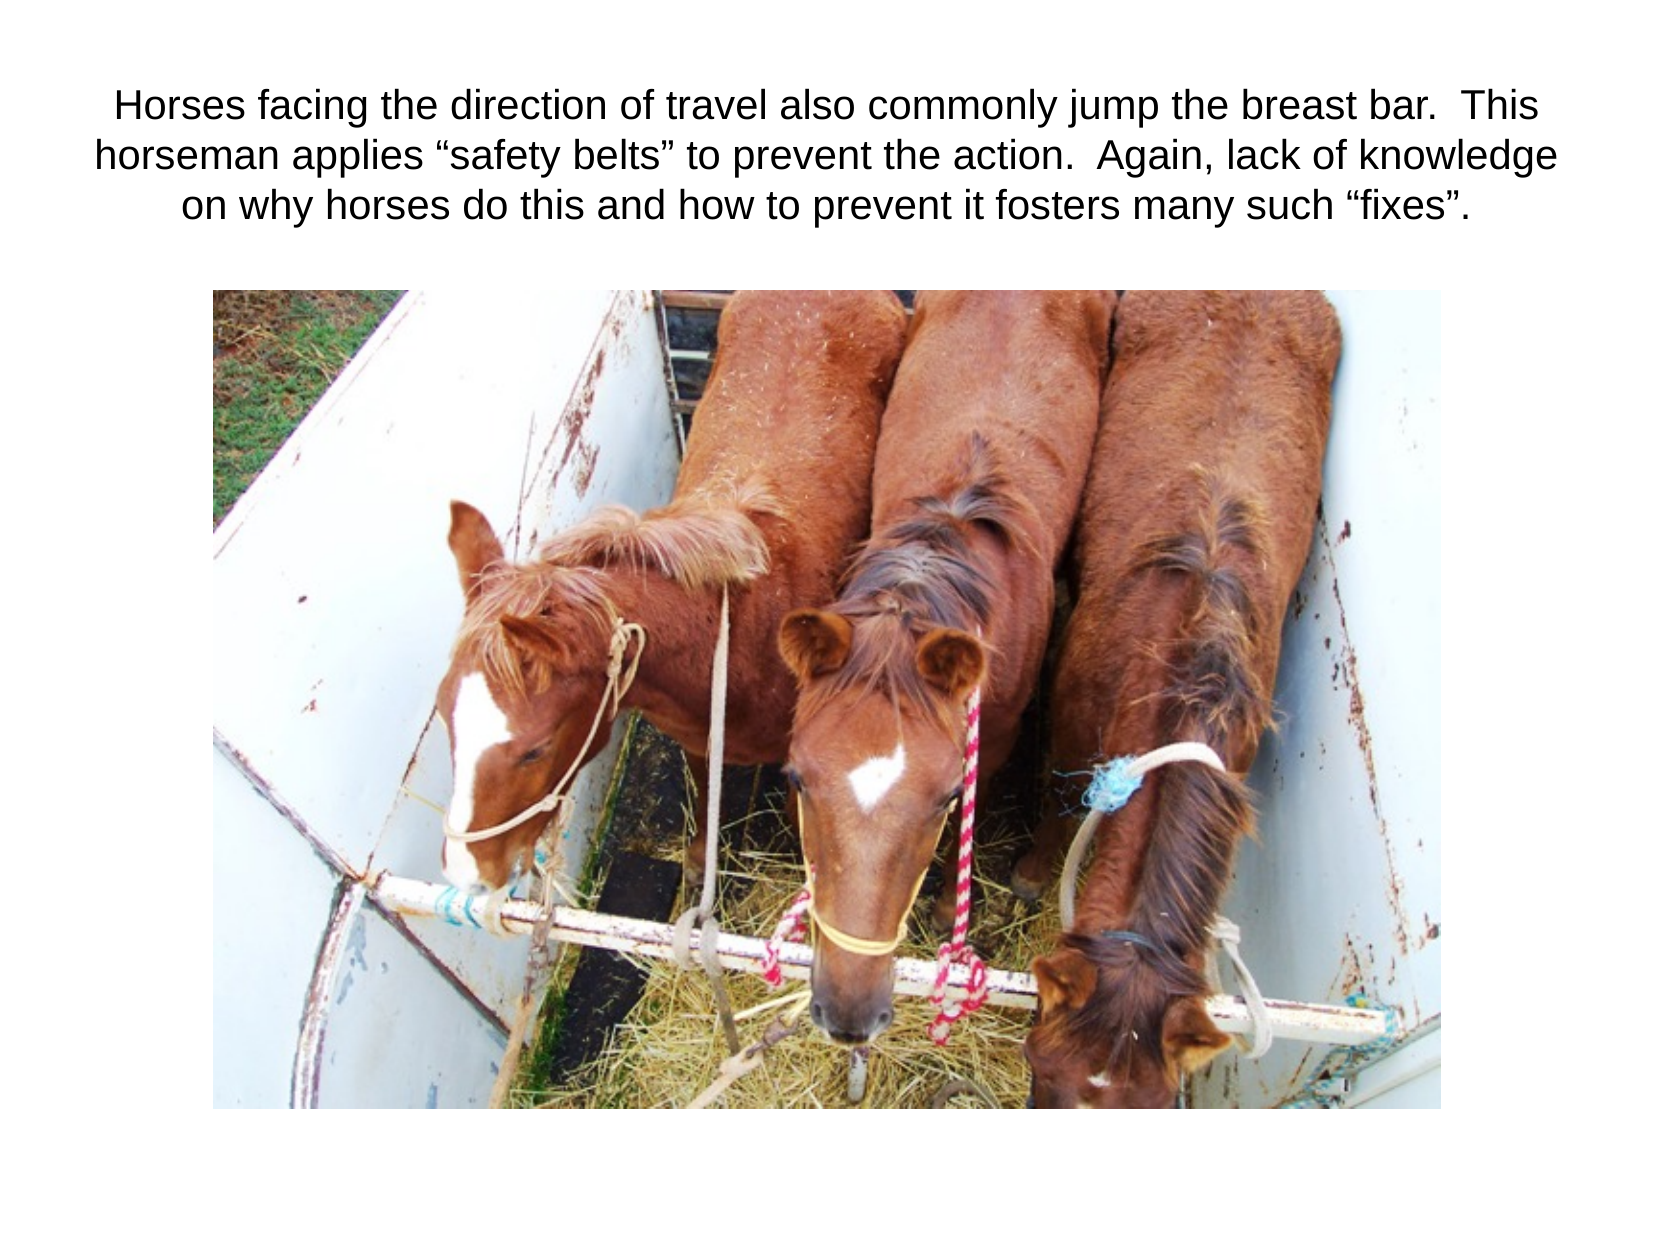

# Horses facing the direction of travel also commonly jump the breast bar. This horseman applies “safety belts” to prevent the action. Again, lack of knowledge on why horses do this and how to prevent it fosters many such “fixes”.